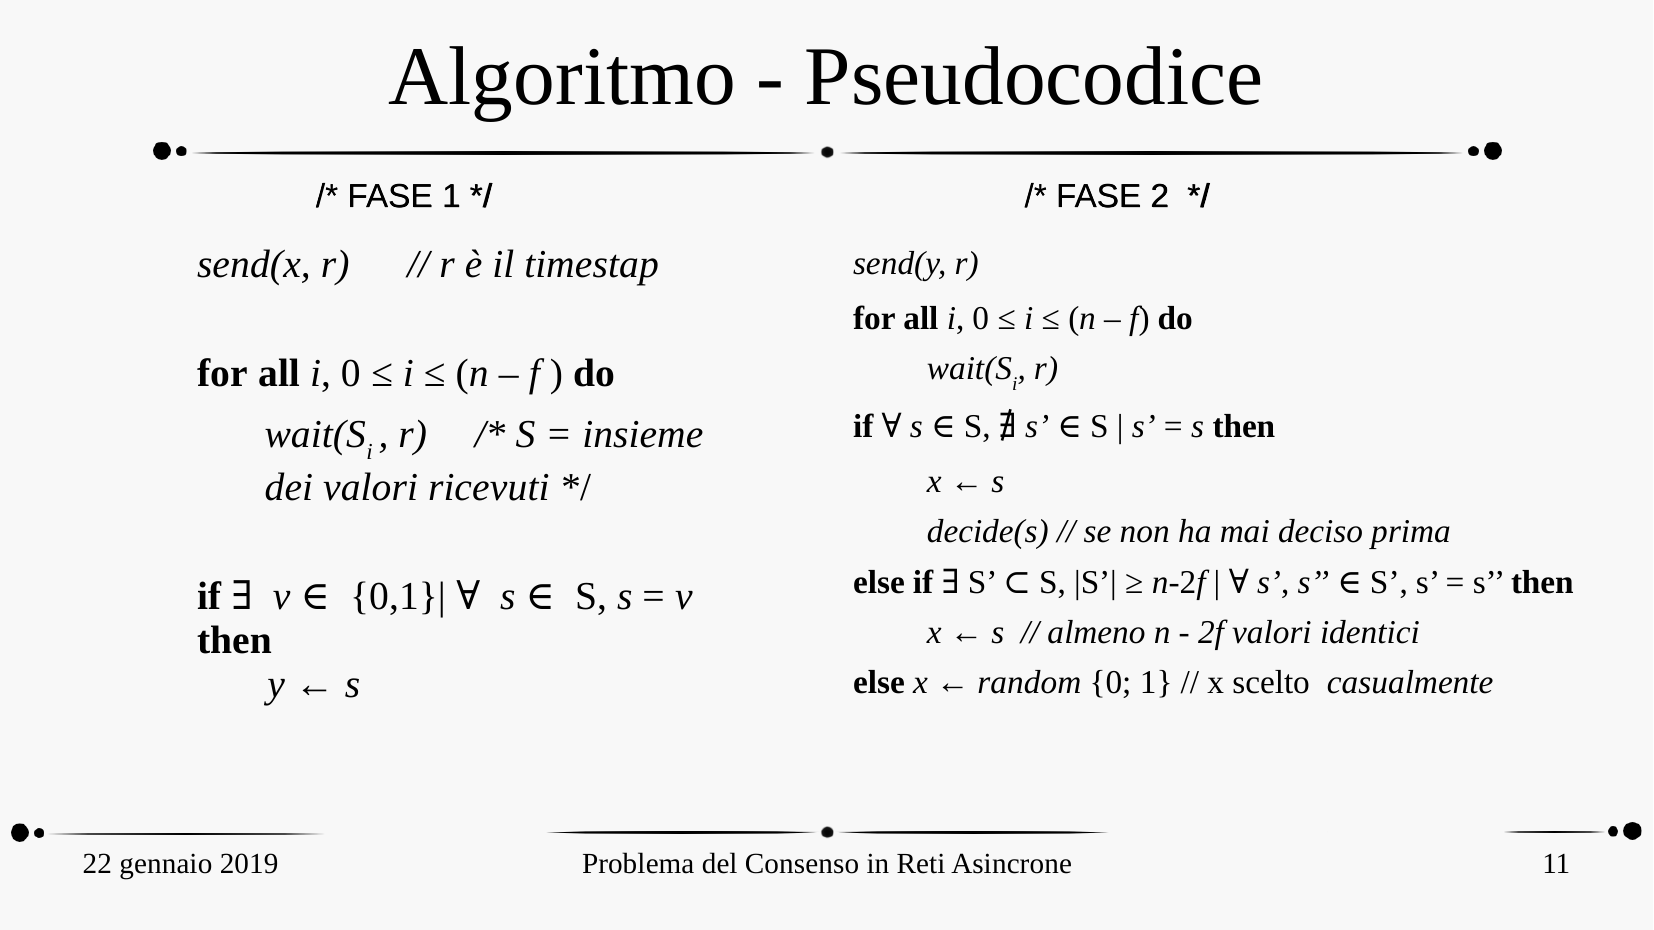

# Algoritmo - Pseudocodice
send(x, r)		// r è il timestap
for all i, 0 ≤ i ≤ (n – f ) do
wait(Si , r)		/* S = insieme dei valori ricevuti */
if ∃ v ∈ {0,1}| ∀ s ∈ S, s = v then
	y ← s
 /* FASE 1 */
 /* FASE 2 */
send(y, r)
for all i, 0 ≤ i ≤ (n – f) do
	wait(Si, r)
if ∀ s ∈ S, ∄ s’ ∈ S | s’ = s then
	x ← s
	decide(s) // se non ha mai deciso prima
else if ∃ S’ ⊂ S, |S’| ≥ n-2f | ∀ s’, s’’ ∈ S’, s’ = s’’ then
 	x ← s // almeno n - 2f valori identici
else x ← random {0; 1} // x scelto casualmente
22 gennaio 2019
Problema del Consenso in Reti Asincrone
11